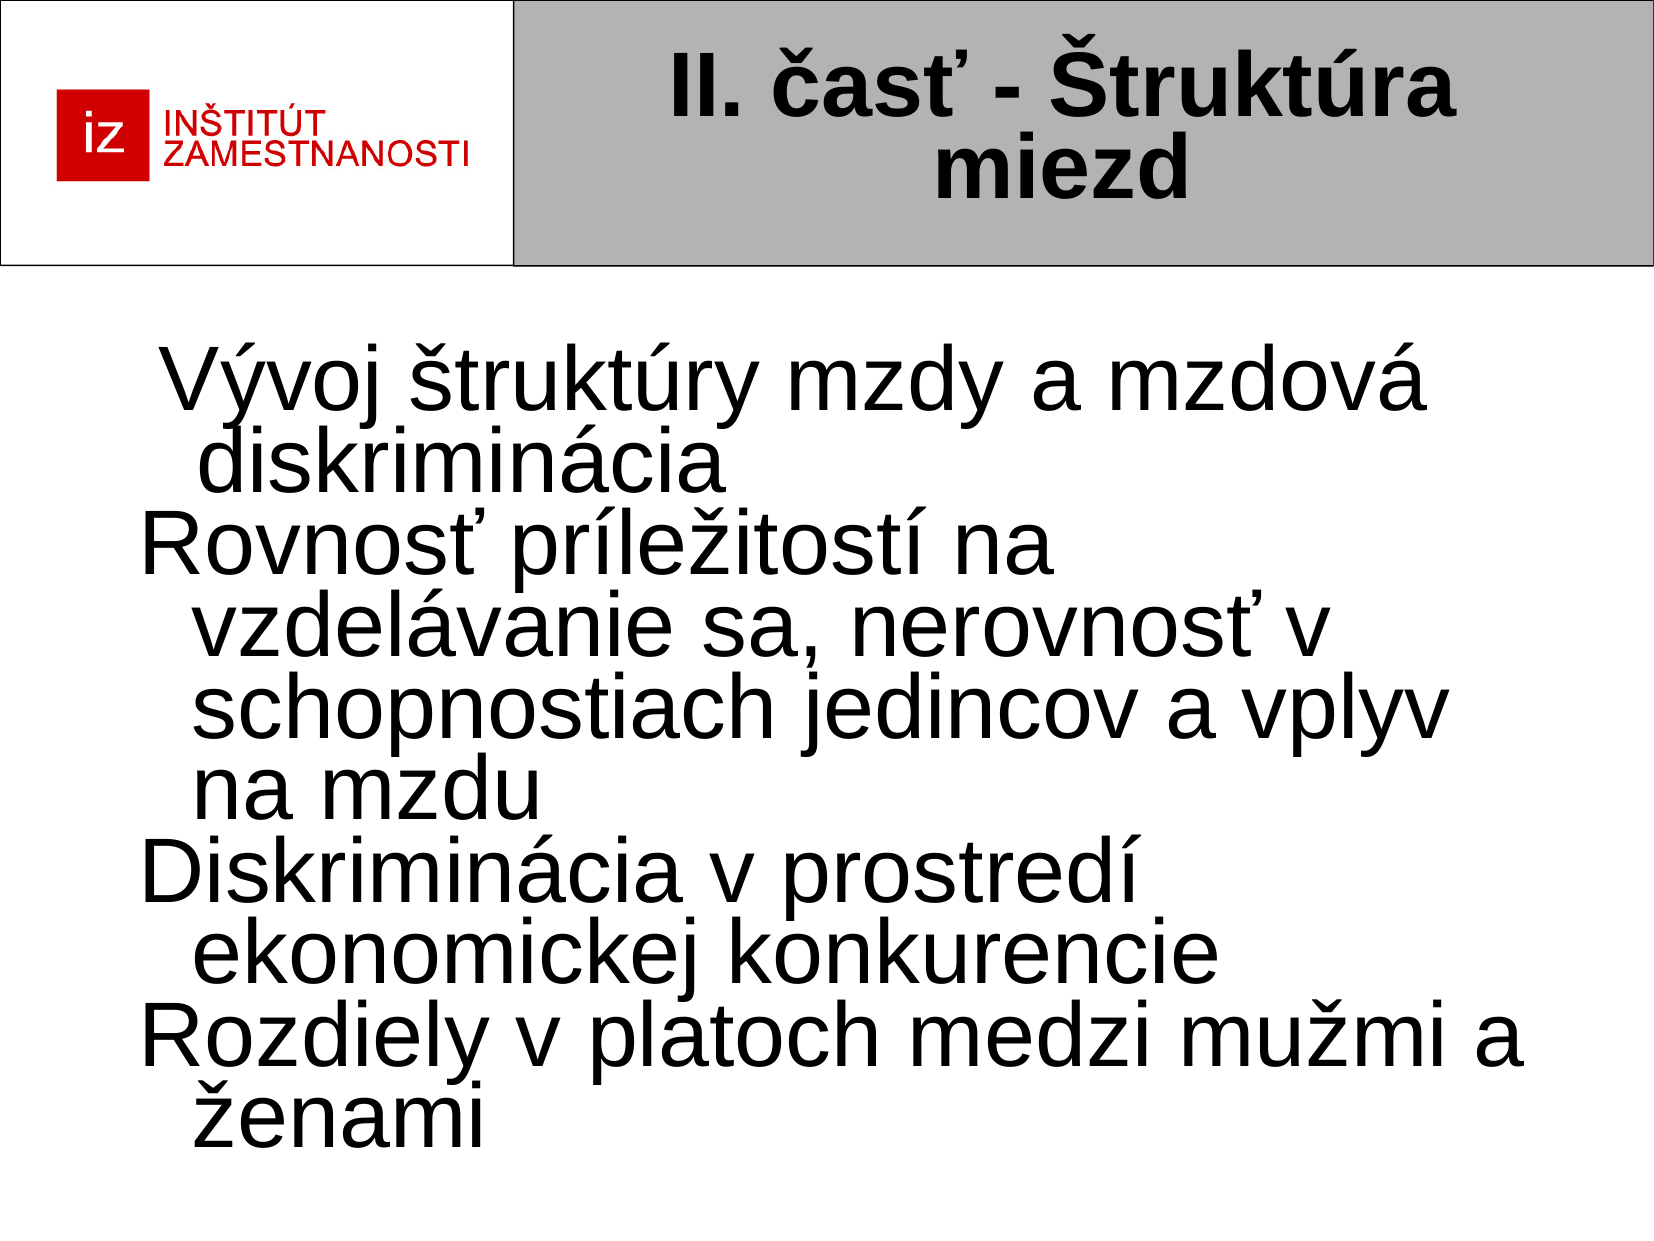

# II. časť - Štruktúra miezd
Vývoj štruktúry mzdy a mzdová diskriminácia
Rovnosť príležitostí na vzdelávanie sa, nerovnosť v schopnostiach jedincov a vplyv na mzdu
Diskriminácia v prostredí ekonomickej konkurencie
Rozdiely v platoch medzi mužmi a ženami